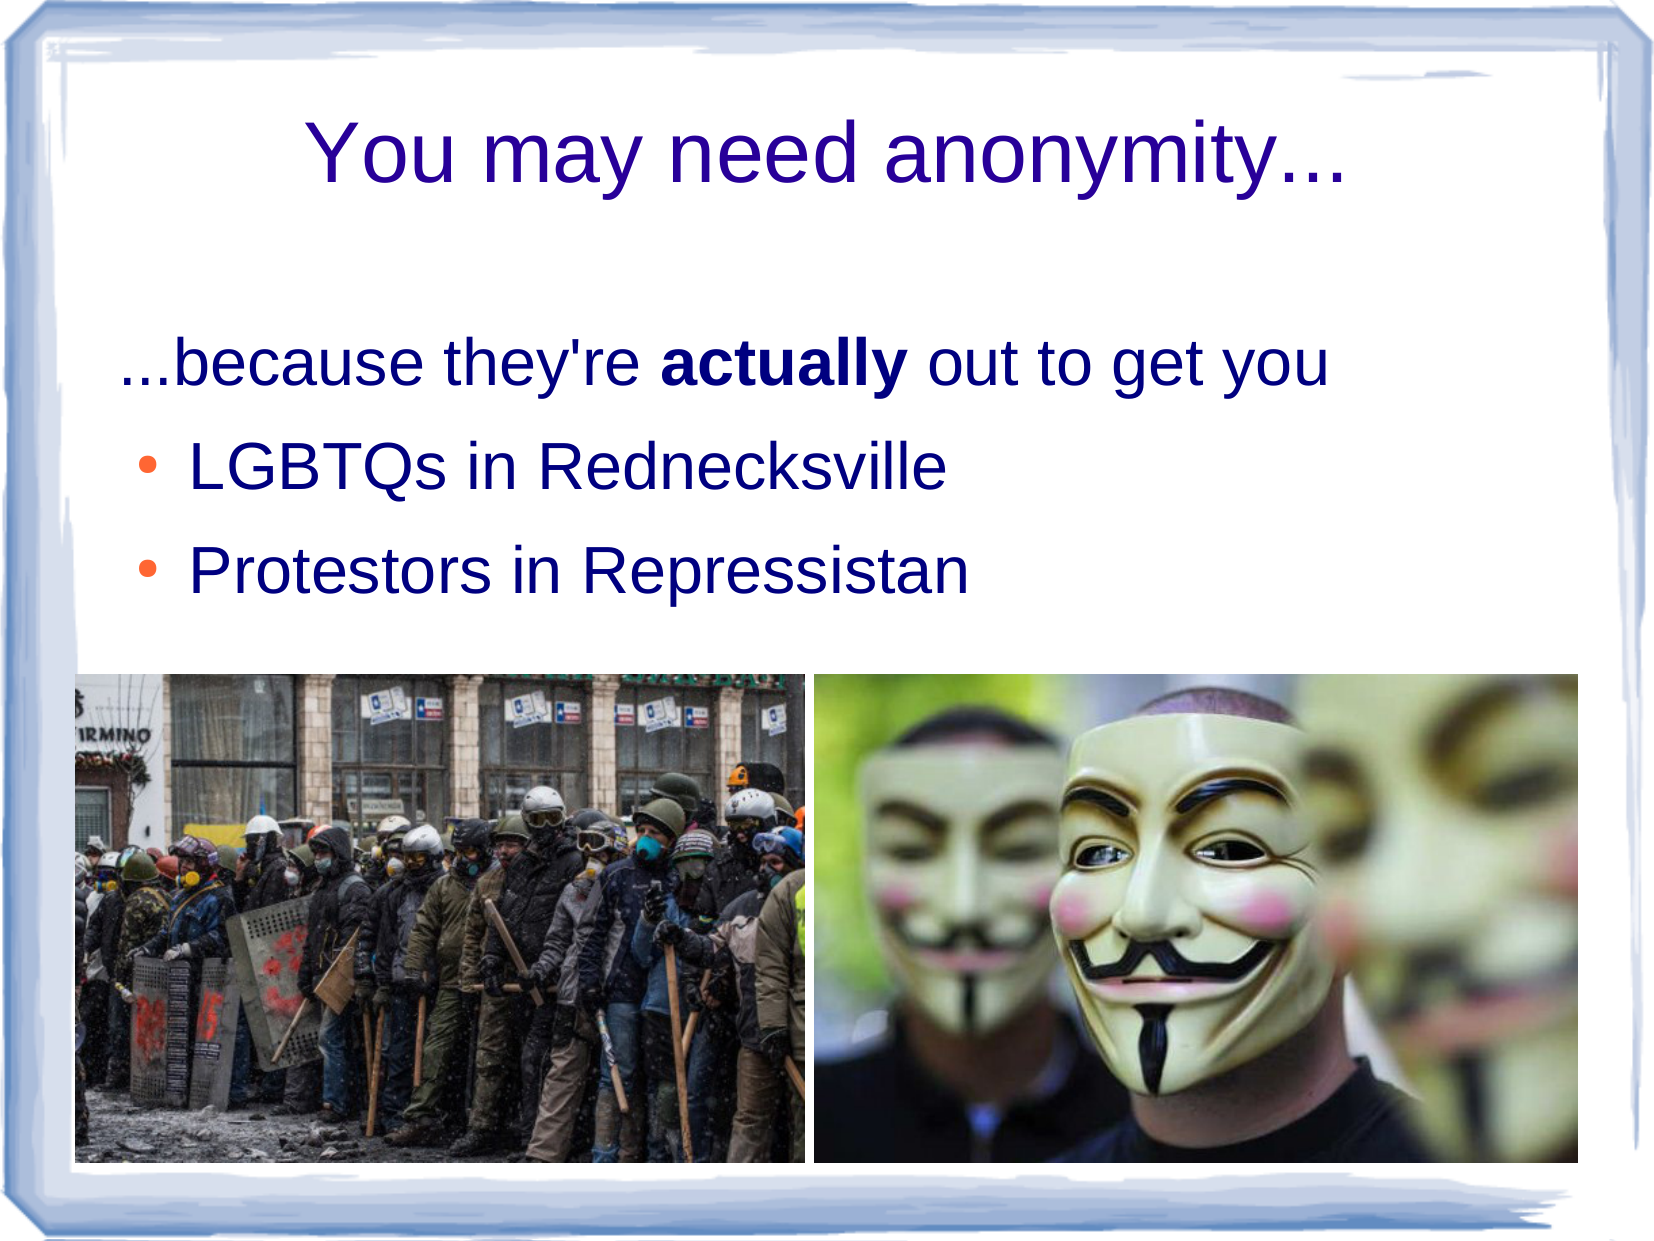

# You may need anonymity...
...because they're actually out to get you
LGBTQs in Rednecksville
Protestors in Repressistan